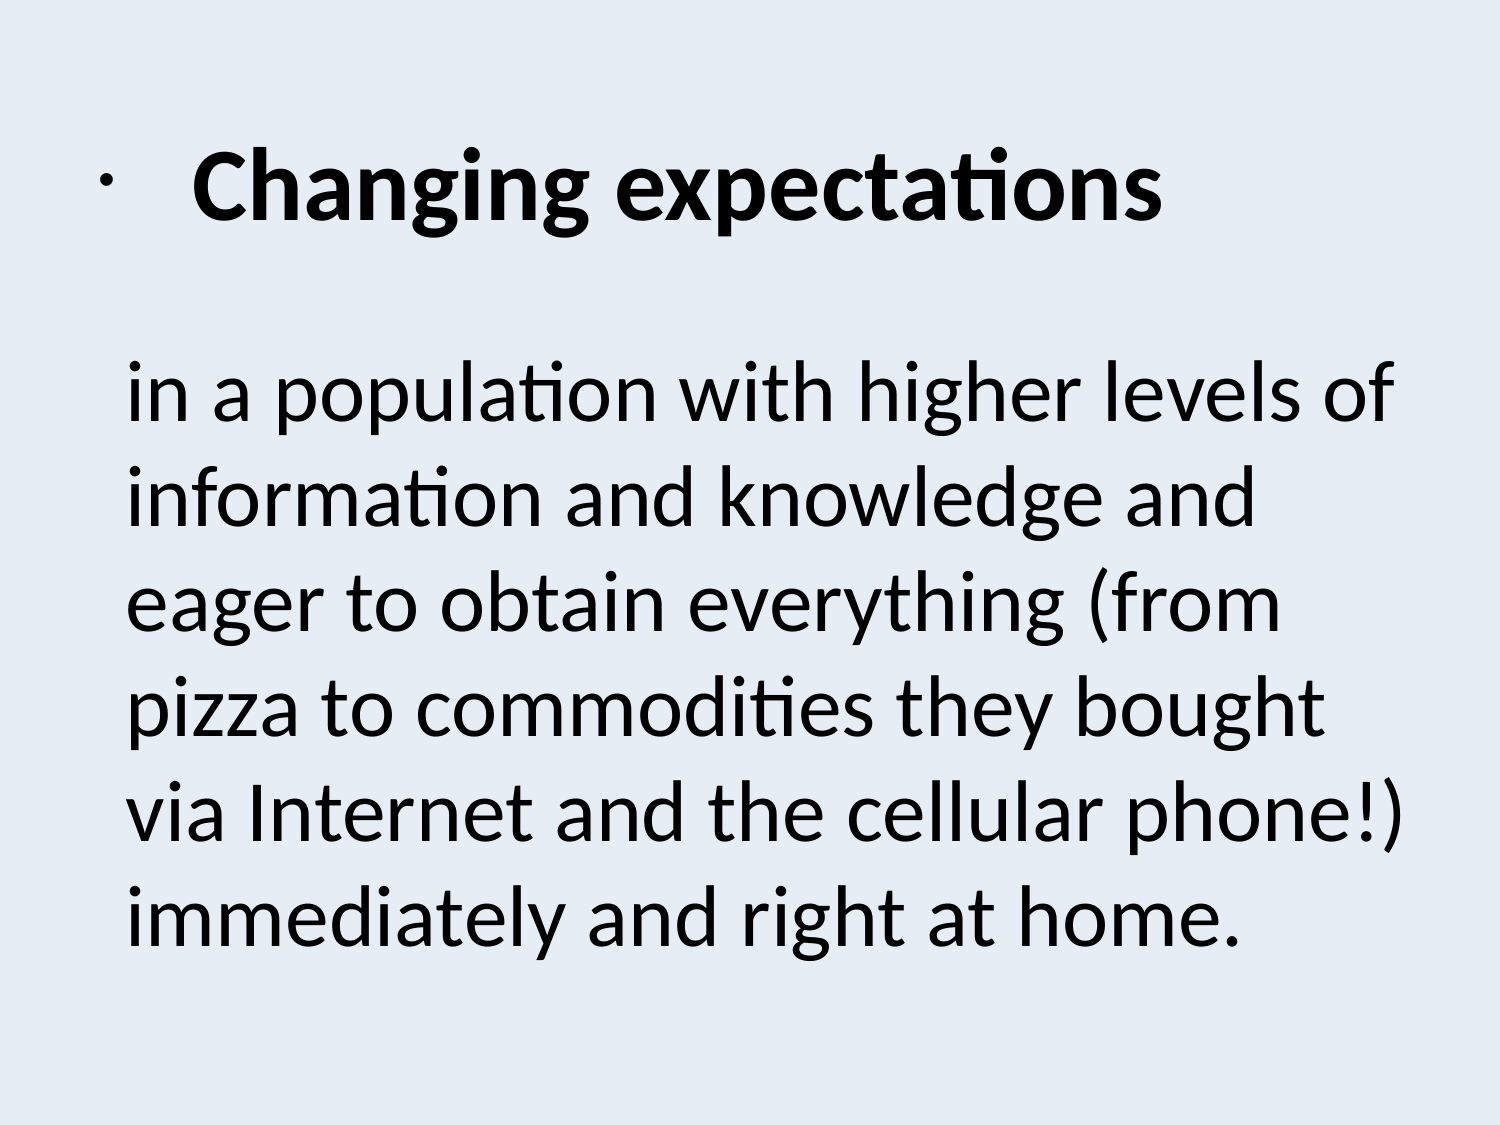

# Changing expectations
in a population with higher levels of information and knowledge and eager to obtain everything (from pizza to commodities they bought via Internet and the cellular phone!) immediately and right at home.